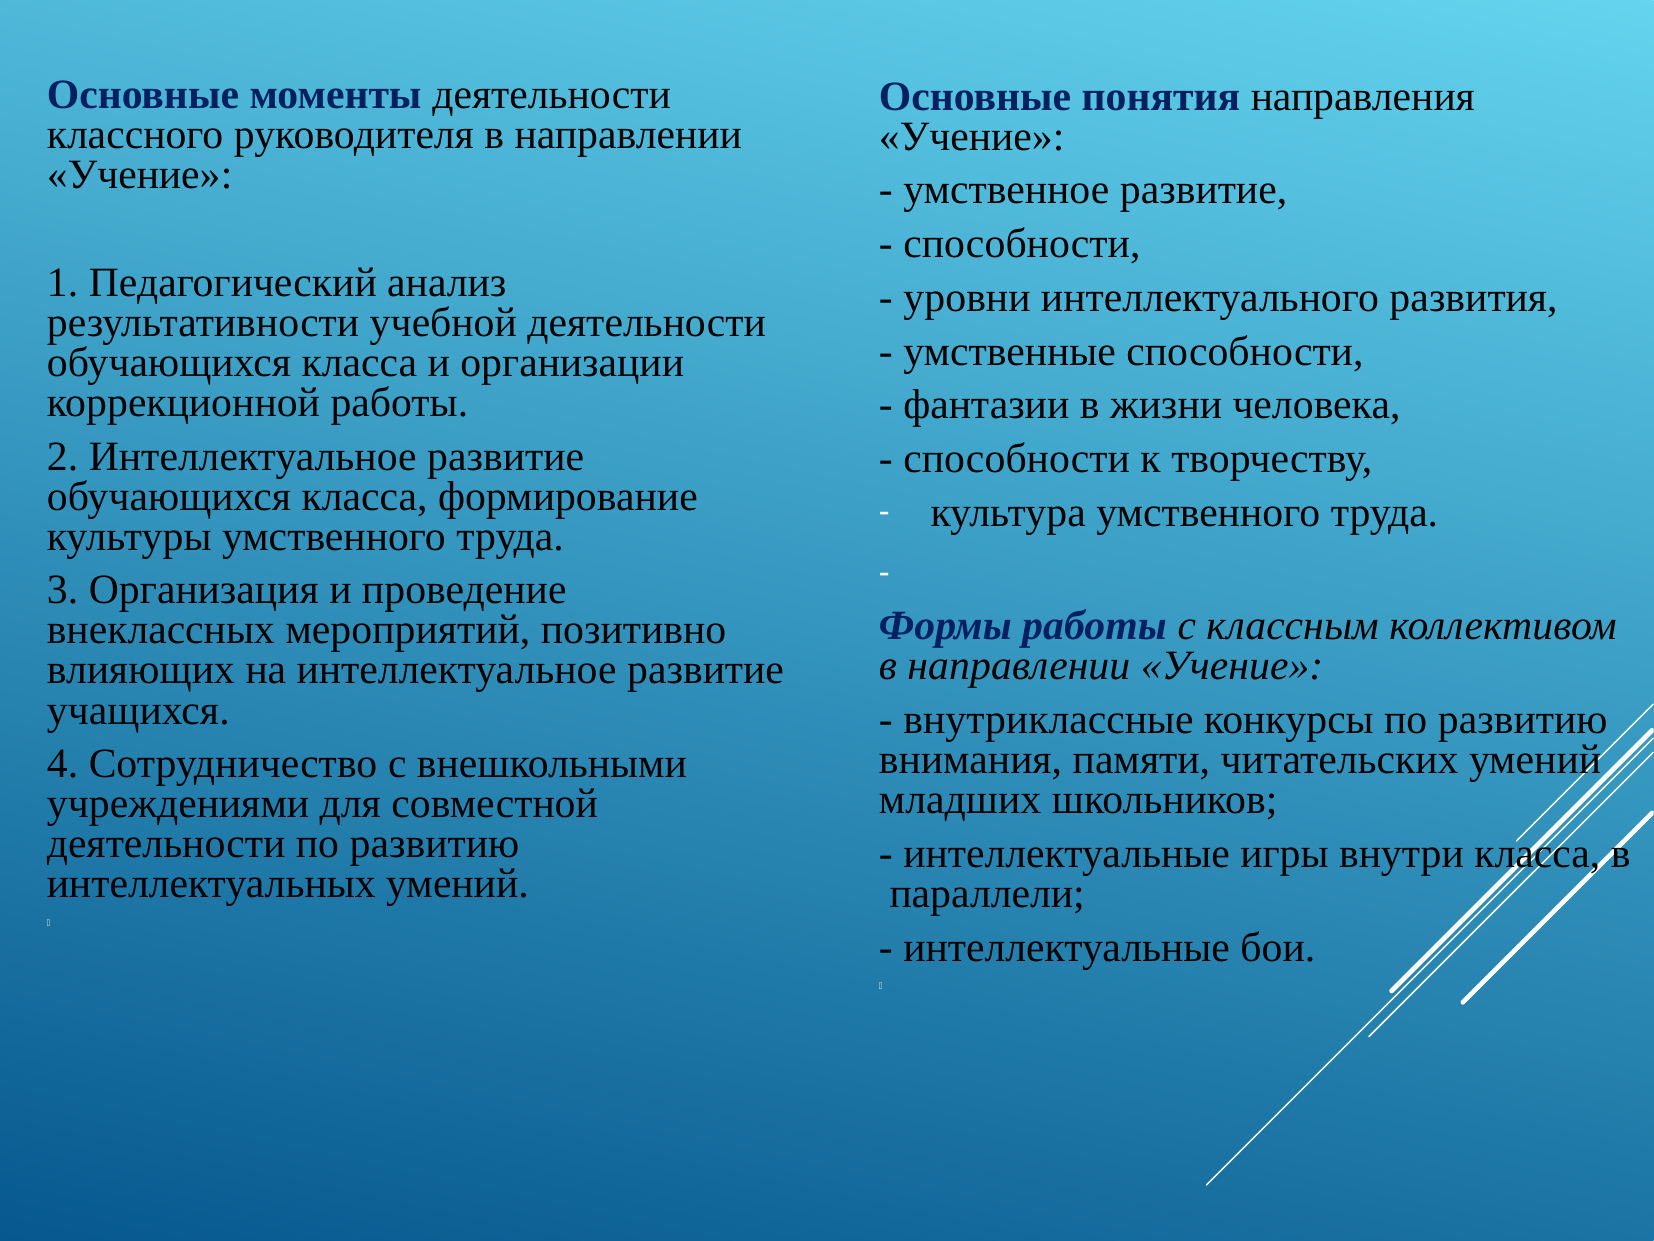

# Основные моменты деятельности классного руководителя в направлении «Учение»:
1. Педагогический анализ результативности учебной деятельности обучающихся класса и организации коррекционной работы.
2. Интеллектуальное развитие обучающихся класса, формирование культуры умственного труда.
3. Организация и проведение внеклассных мероприятий, позитивно влияющих на интеллектуальное развитие учащихся.
4. Сотрудничество с внешкольными учреждениями для совместной деятельности по развитию интеллектуальных умений.
Основные понятия направления «Учение»:
- умственное развитие,
- способности,
- уровни интеллектуального развития,
- умственные способности,
- фантазии в жизни человека,
- способности к творчеству,
культура умственного труда.
Формы работы с классным коллективом в направлении «Учение»:
- внутриклассные конкурсы по развитию внимания, памяти, читательских умений младших школьников;
- интеллектуальные игры внутри класса, в  параллели;
- интеллектуальные бои.